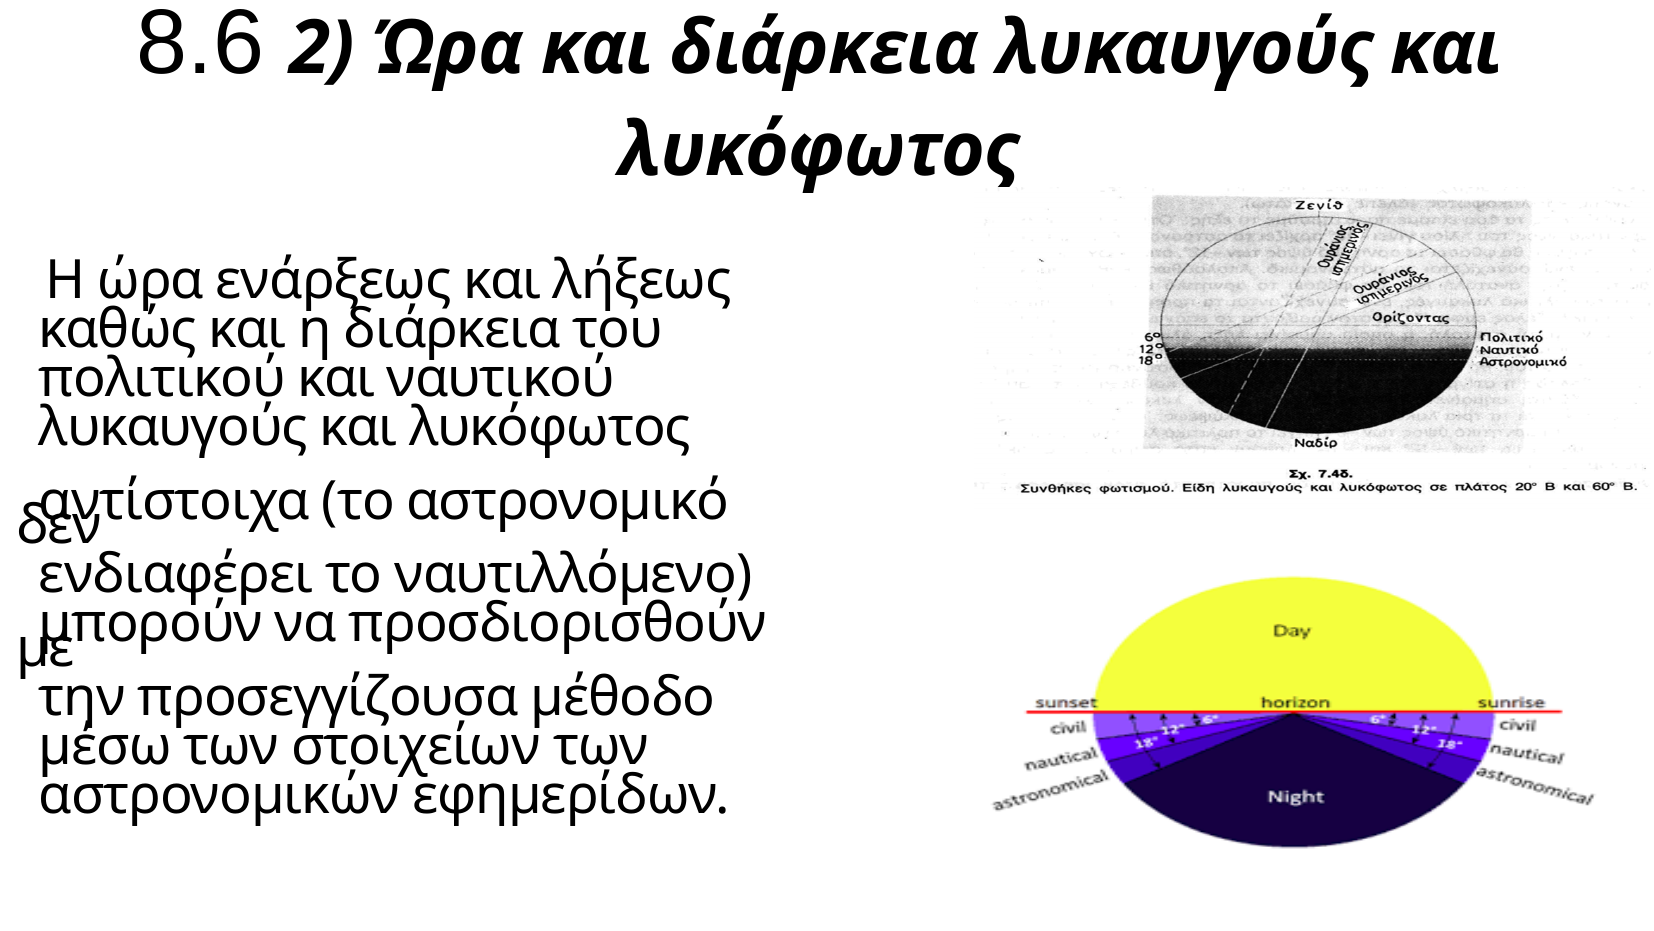

# 8.6 2) Ώρα και διάρκεια λυκαυγούς και λυκόφωτος
 Η ώρα ενάρξεως και λήξεως
καθώς και η διάρκεια του
πολιτικού και ναυτικού
λυκαυγούς και λυκόφωτος
αντίστοιχα (το αστρονομικό δεν
ενδιαφέρει το ναυτιλλόμενο)
μπορούν να προσδιορισθούν με
την προσεγγίζουσα μέθοδο
μέσω των στοιχείων των
αστρονομικών εφημερίδων.